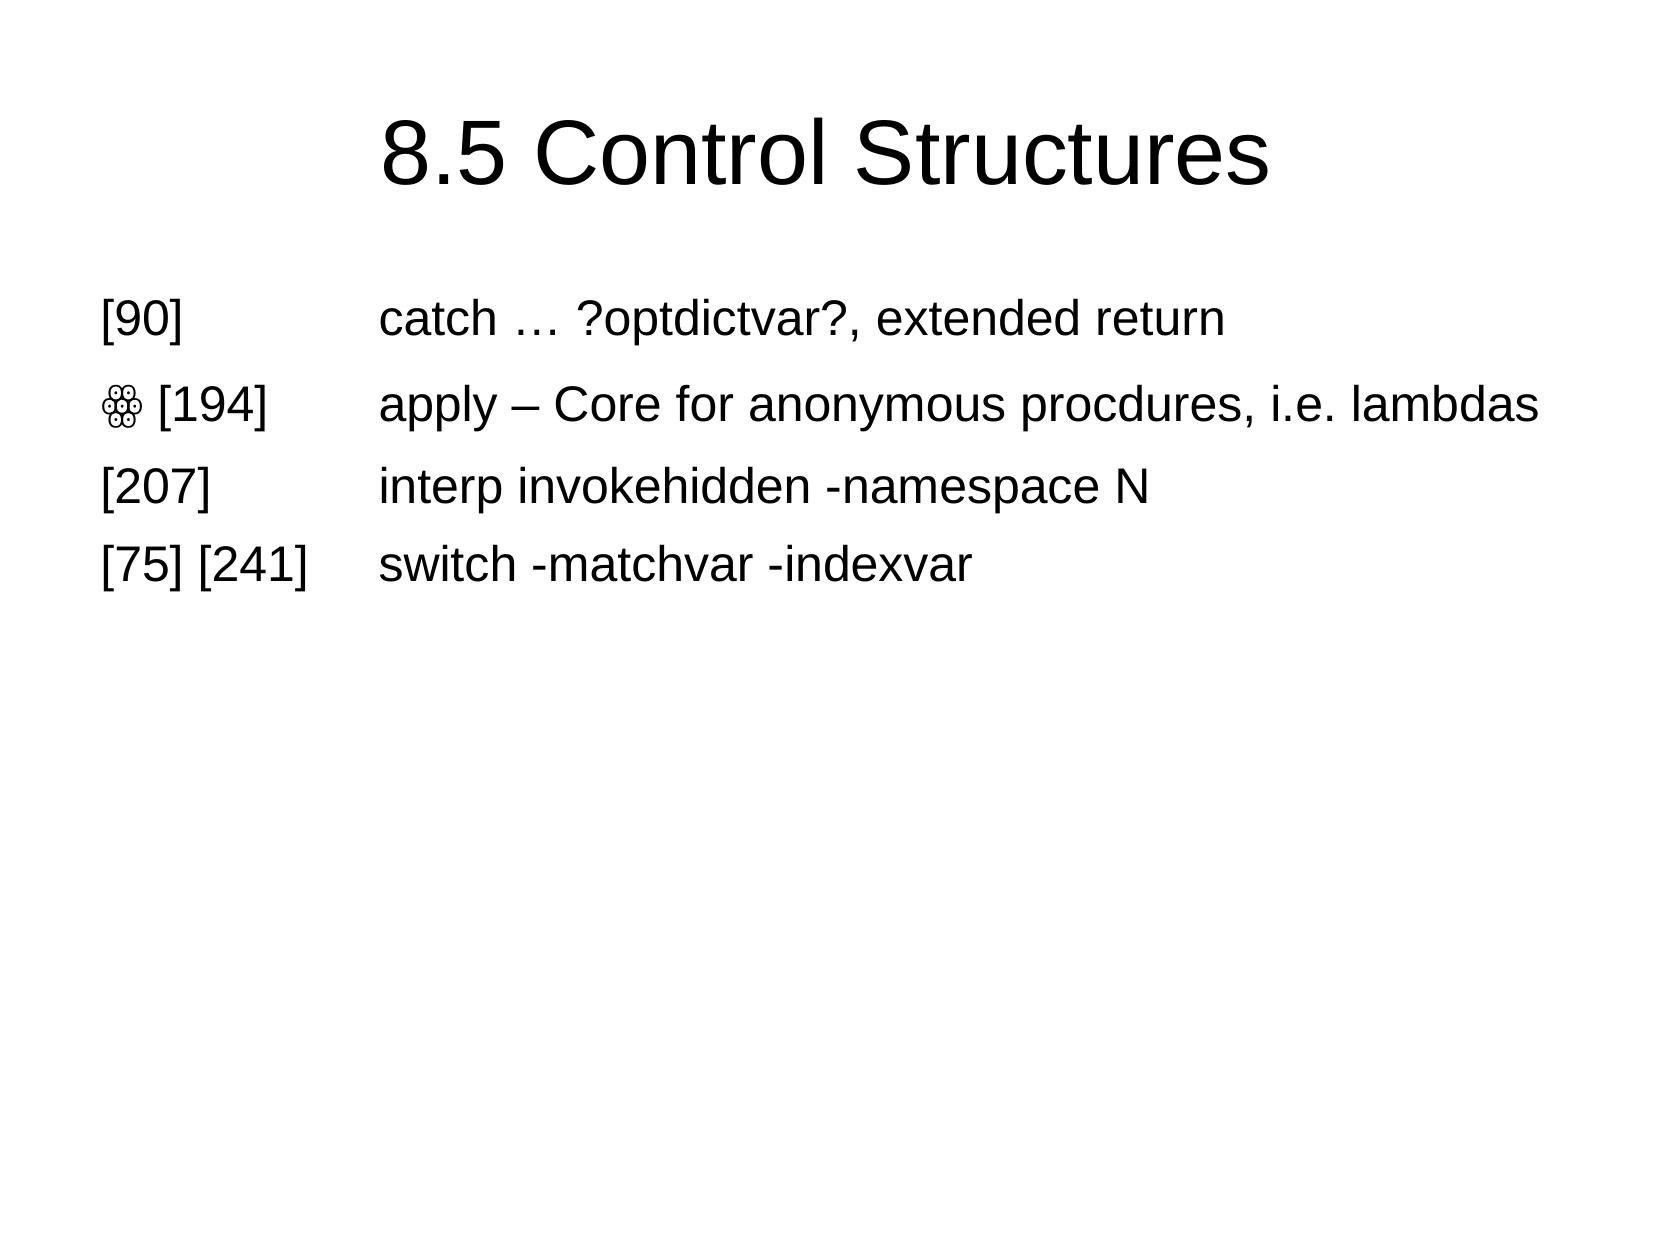

# 8.5 Control Structures
[90]			catch … ?optdictvar?, extended return
ꙮ [194]		apply – Core for anonymous procdures, i.e. lambdas
[207]			interp invokehidden -namespace N
[75] [241]	switch -matchvar -indexvar